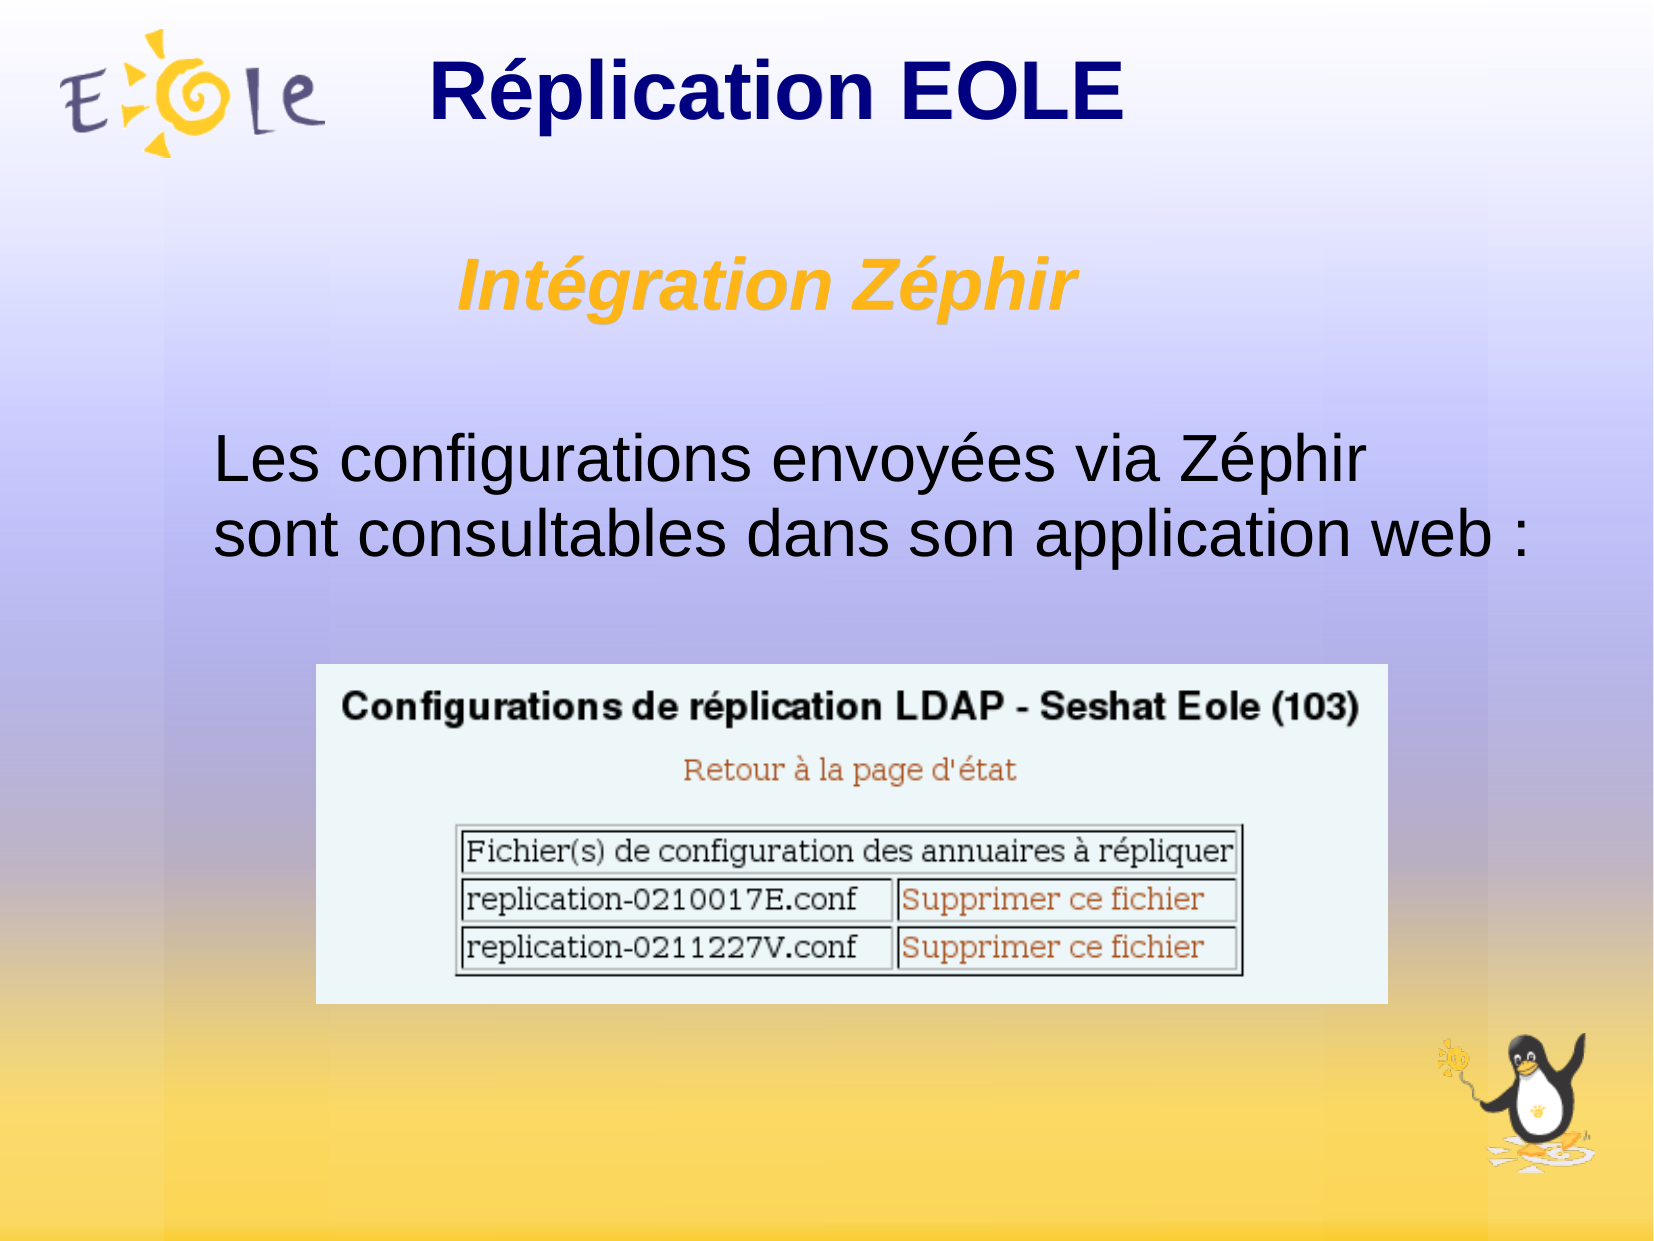

Réplication EOLE
Intégration Zéphir
Les configurations envoyées via Zéphir
sont consultables dans son application web :